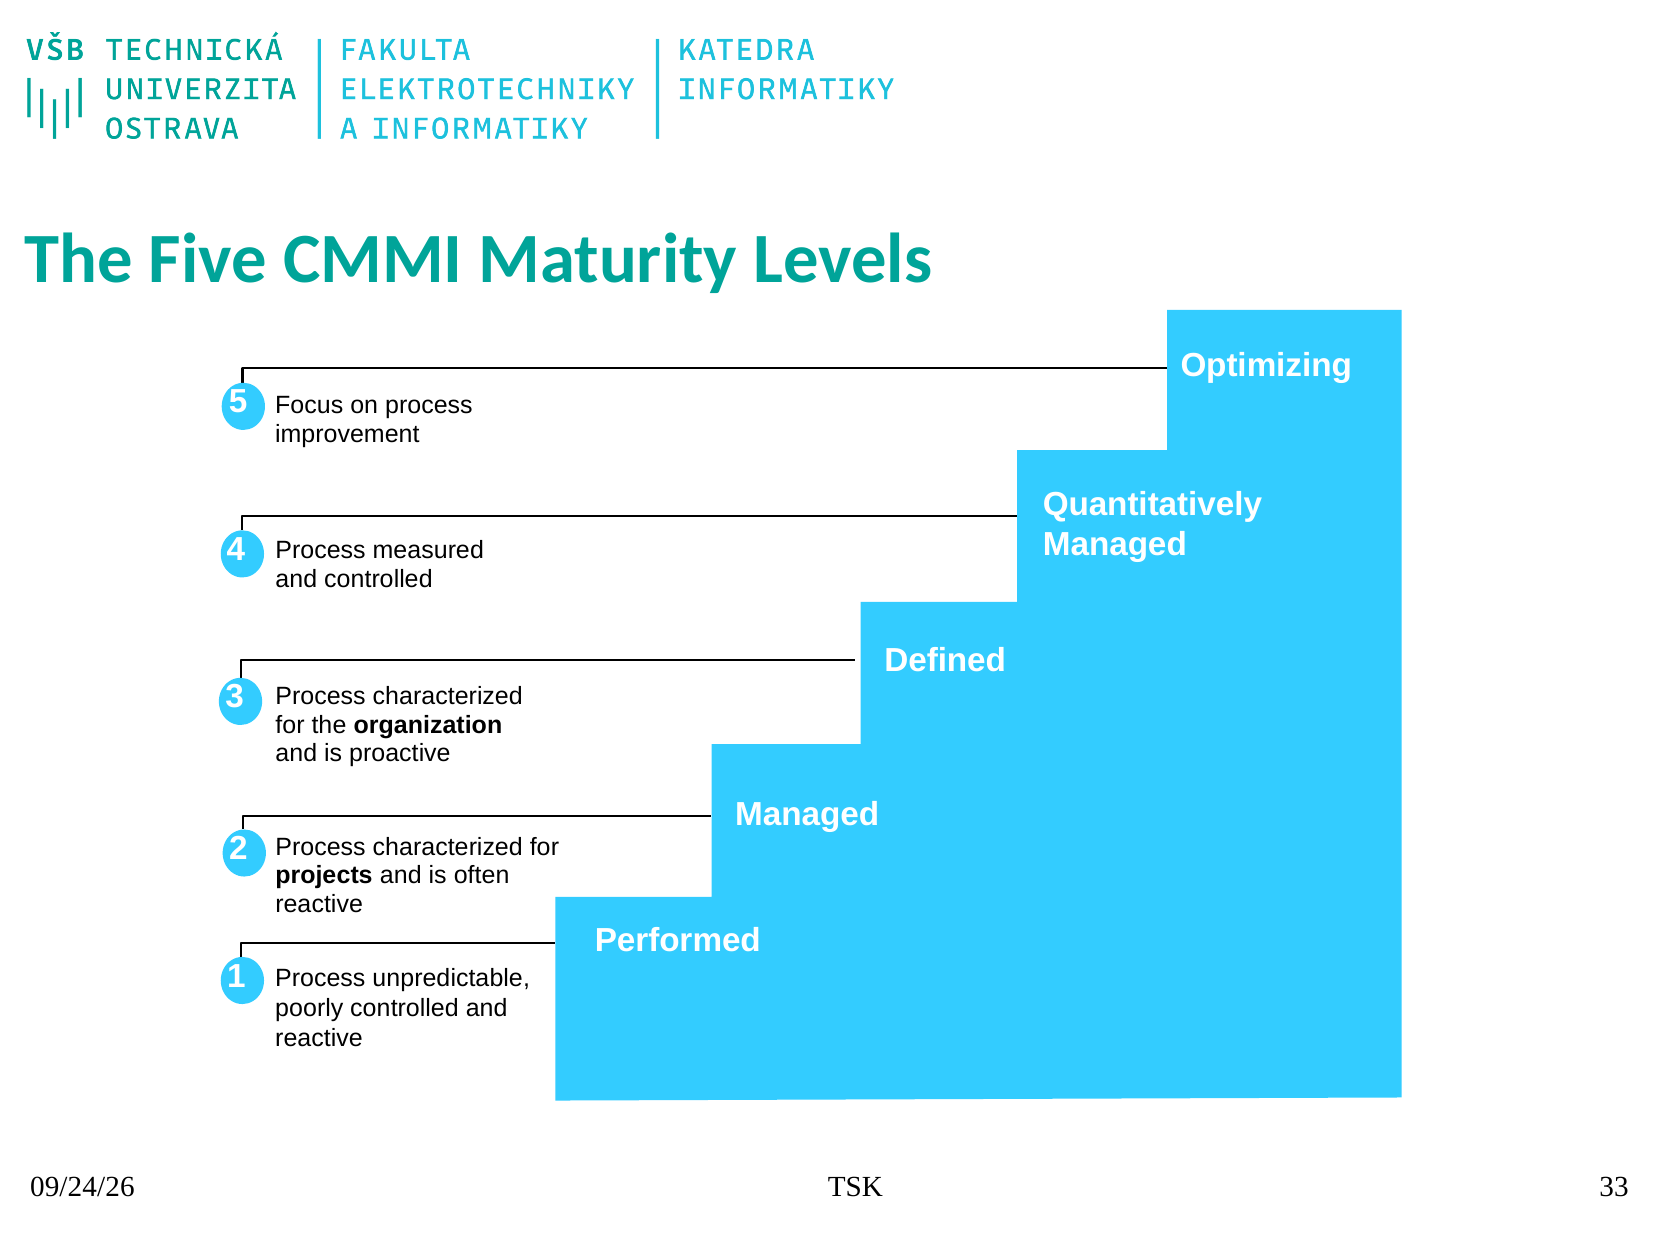

# The Five CMMI Maturity Levels
Optimizing
5
4
3
2
1
Focus on process
improvement
Quantitatively
Managed
Process measured
and controlled
Defined
Process characterized for the organization and is proactive
Managed
Process characterized for projects and is often reactive
Performed
Process unpredictable, poorly controlled and
reactive
TSK
33